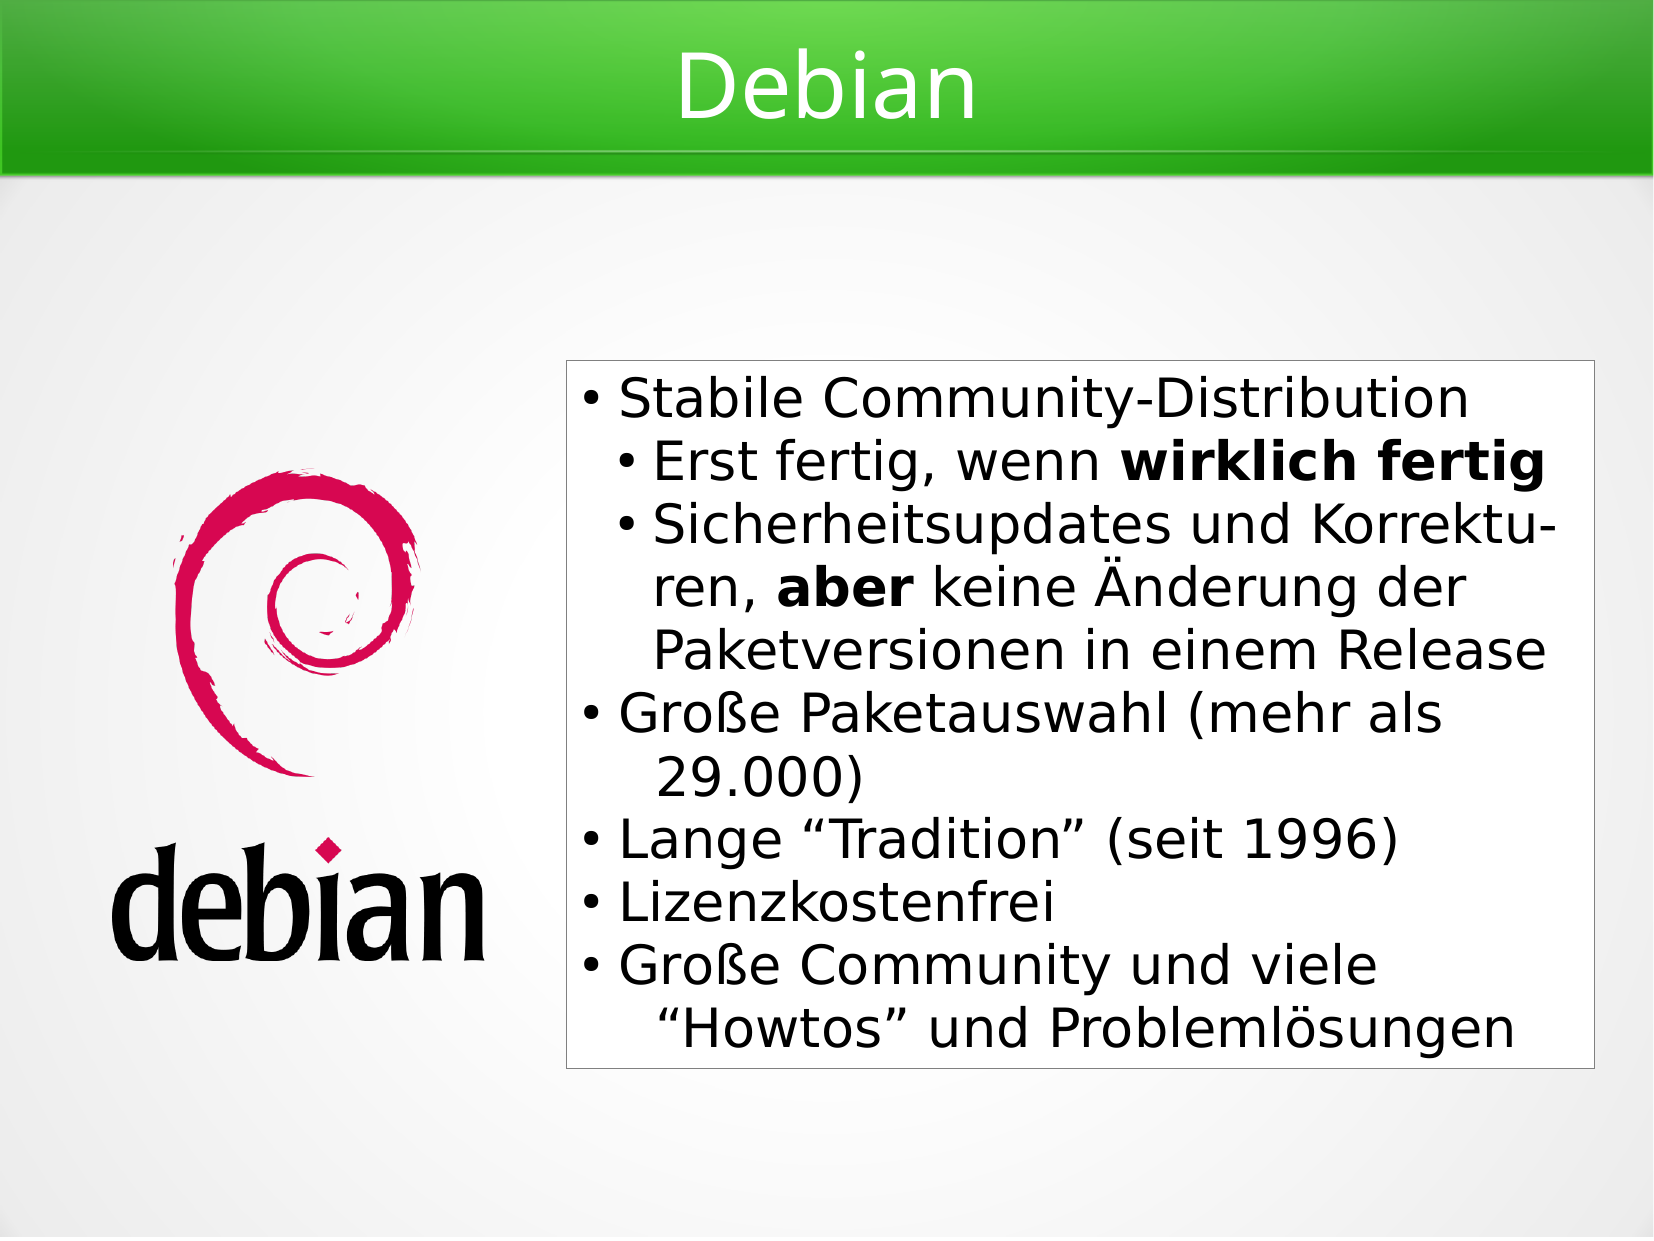

# Debian
 Stabile Community-Distribution
Erst fertig, wenn wirklich fertig
Sicherheitsupdates und Korrektu- ren, aber keine Änderung der Paketversionen in einem Release
 Große Paketauswahl (mehr als
	29.000)
 Lange “Tradition” (seit 1996)
 Lizenzkostenfrei
 Große Community und viele
	“Howtos” und Problemlösungen